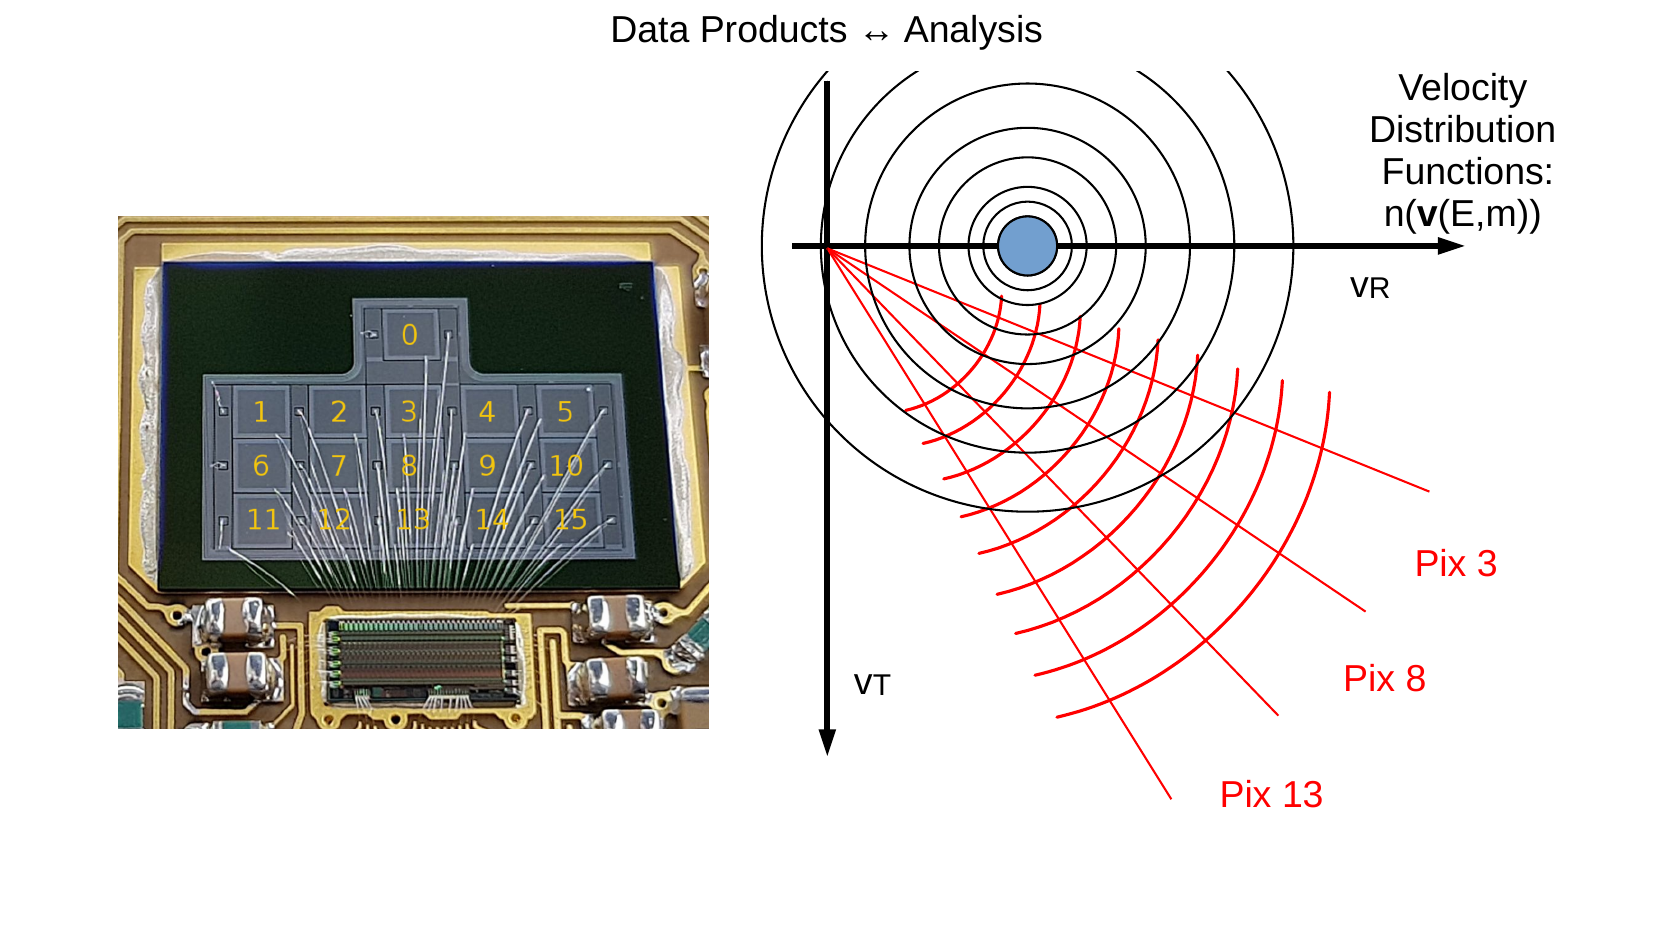

Data Products ↔ Analysis
Velocity
Distribution
 Functions:
n(v(E,m))
vR
Pix 3
Pix 8
vT
Pix 13